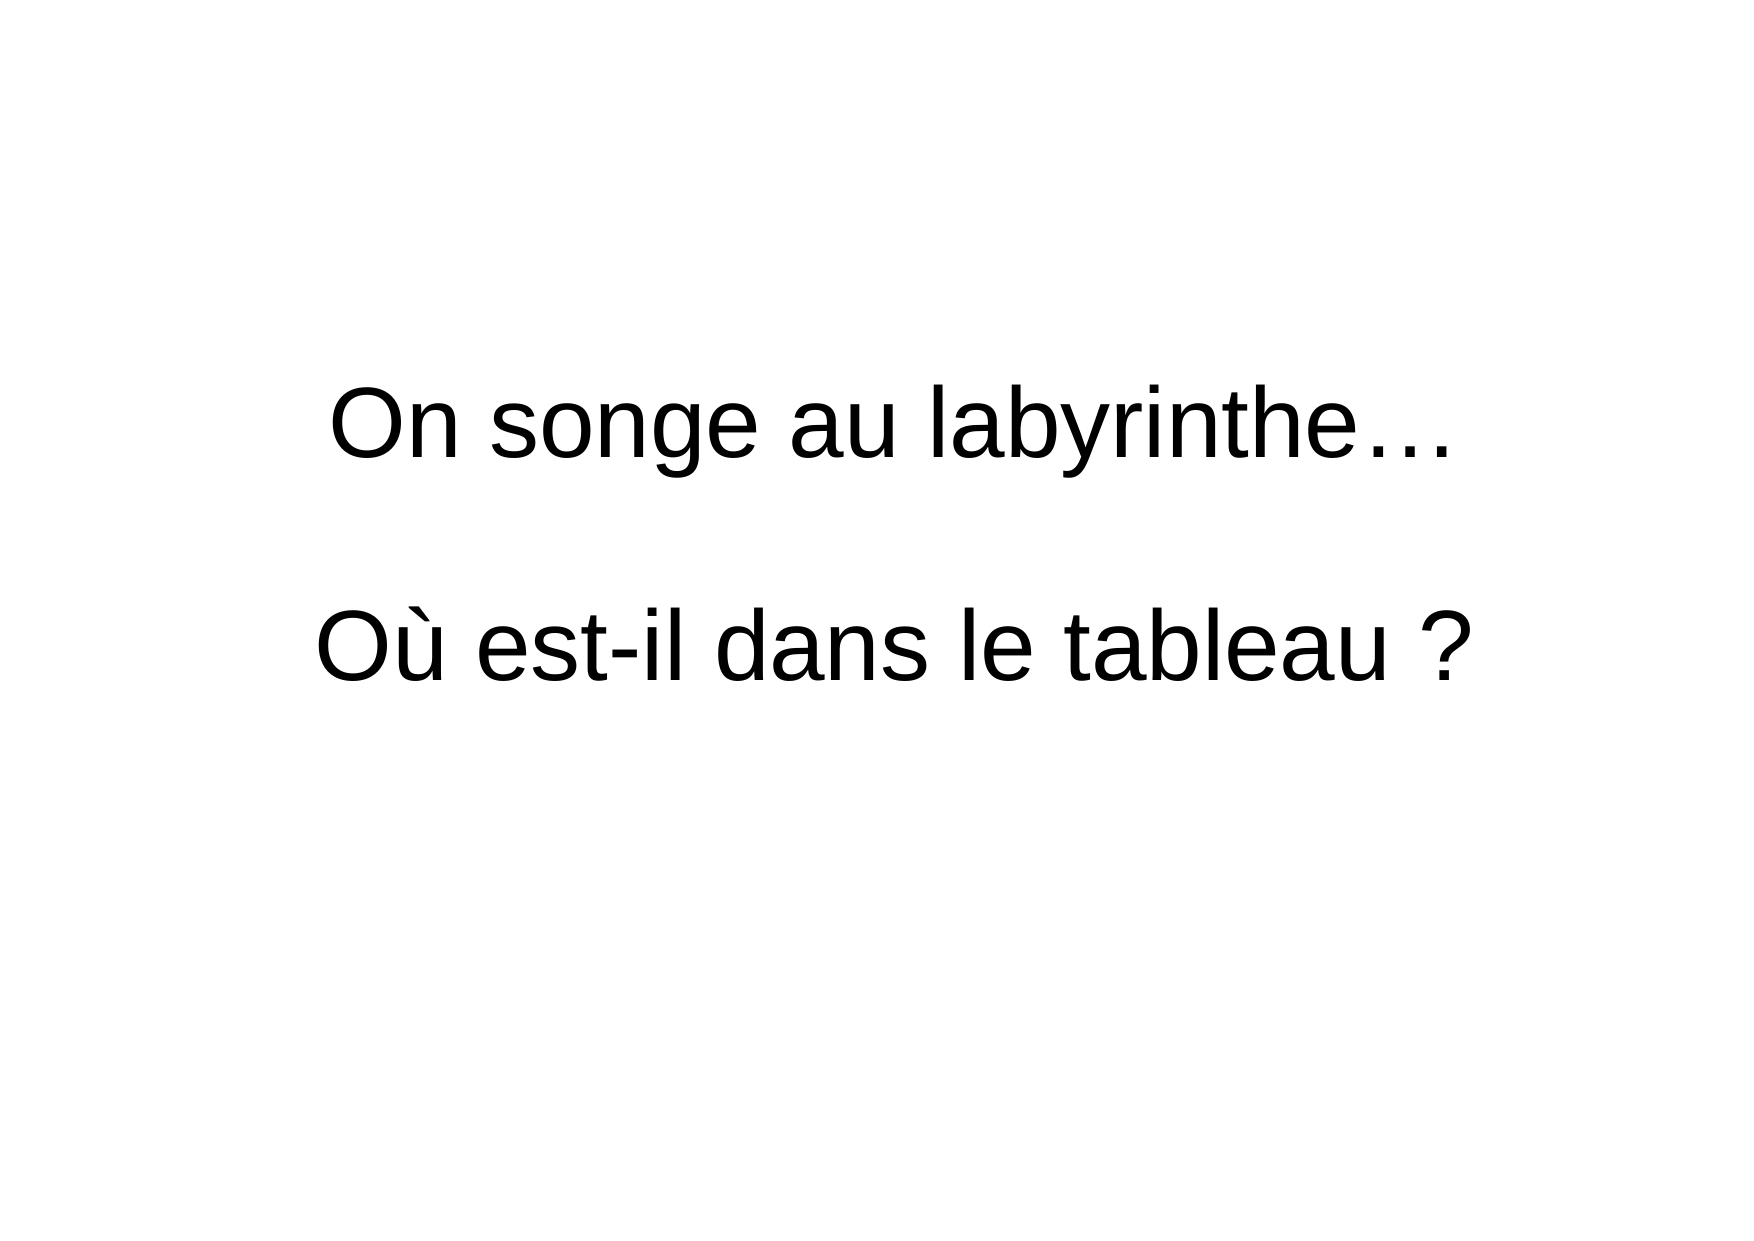

On songe au labyrinthe…
Où est-il dans le tableau ?